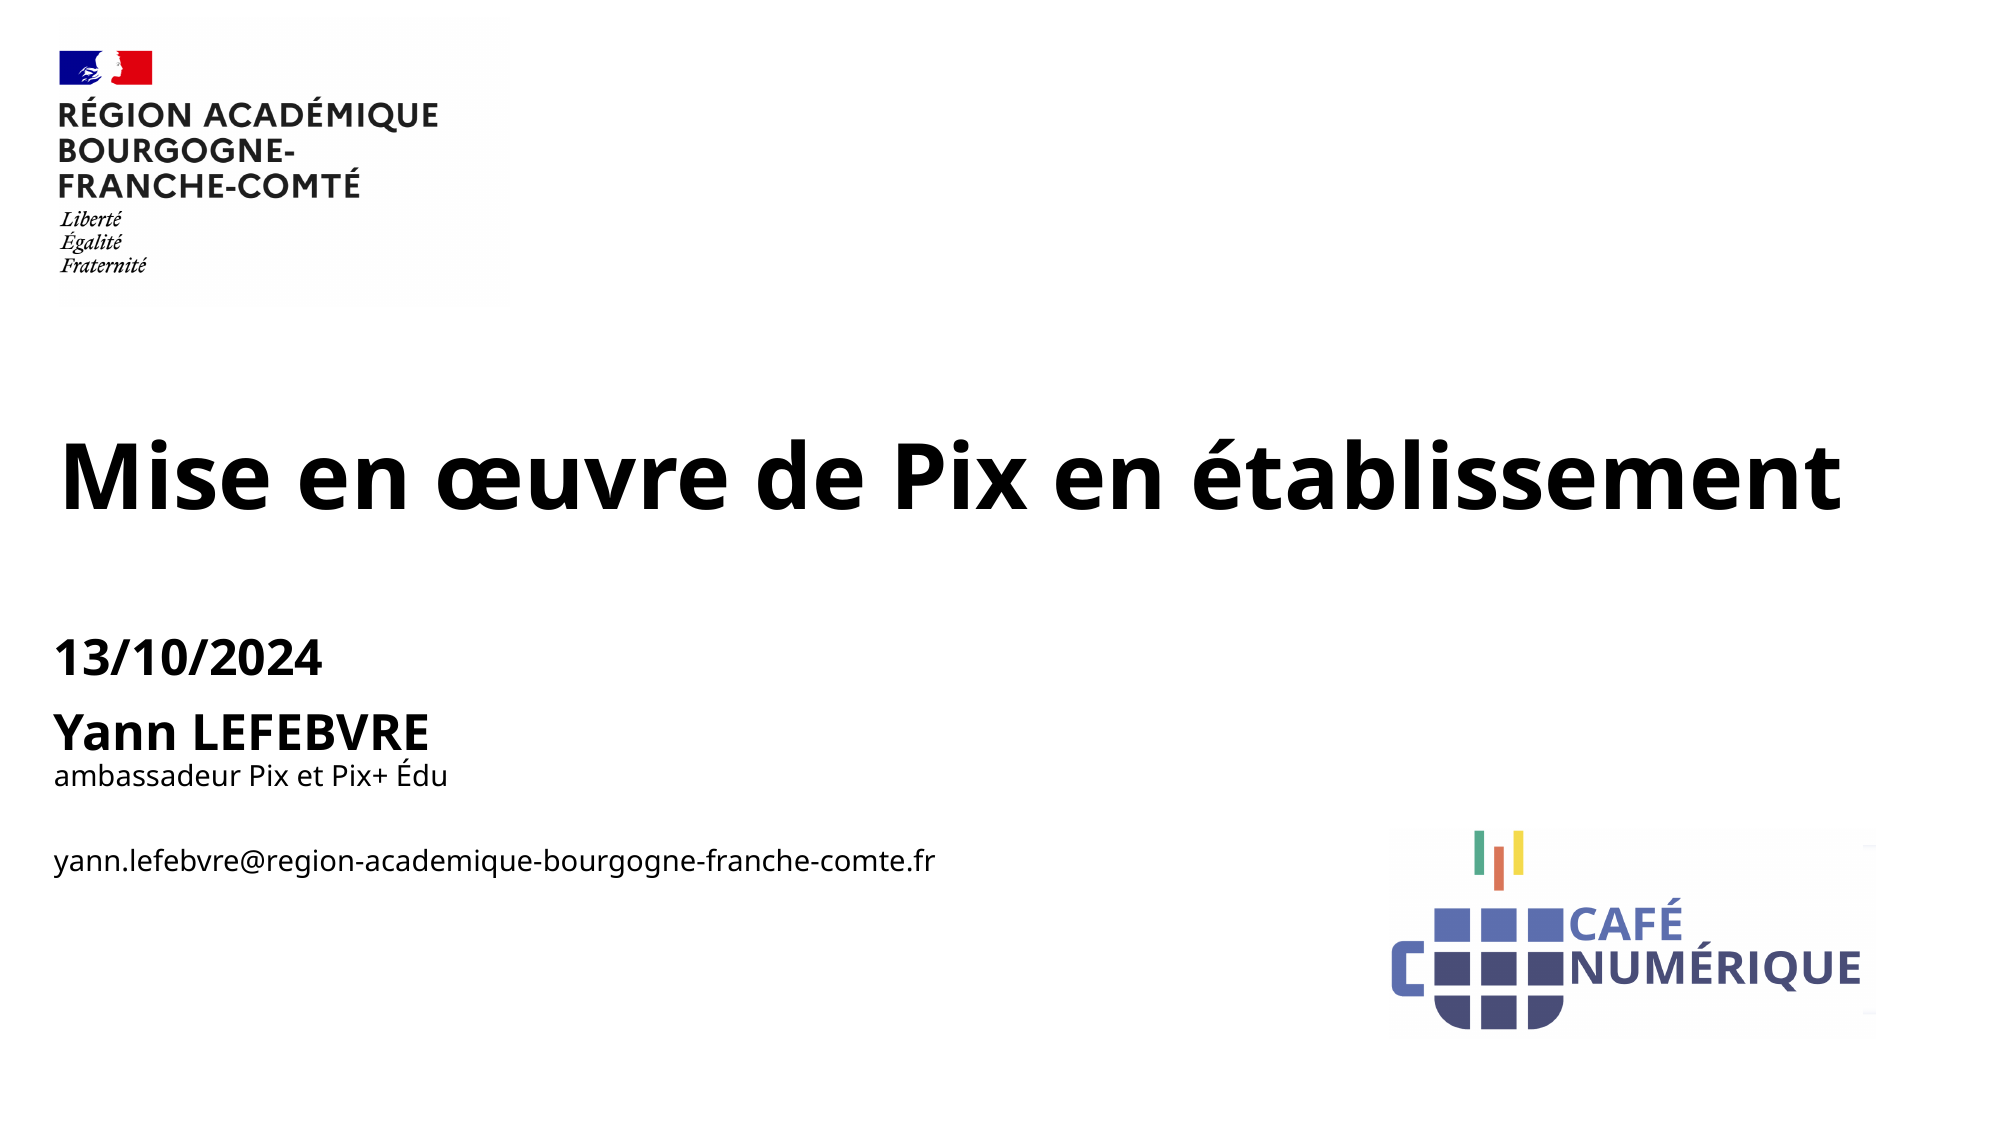

# Mise en œuvre de Pix en établissement
13/10/2024
Yann LEFEBVRE
ambassadeur Pix et Pix+ Édu
yann.lefebvre@region-academique-bourgogne-franche-comte.fr